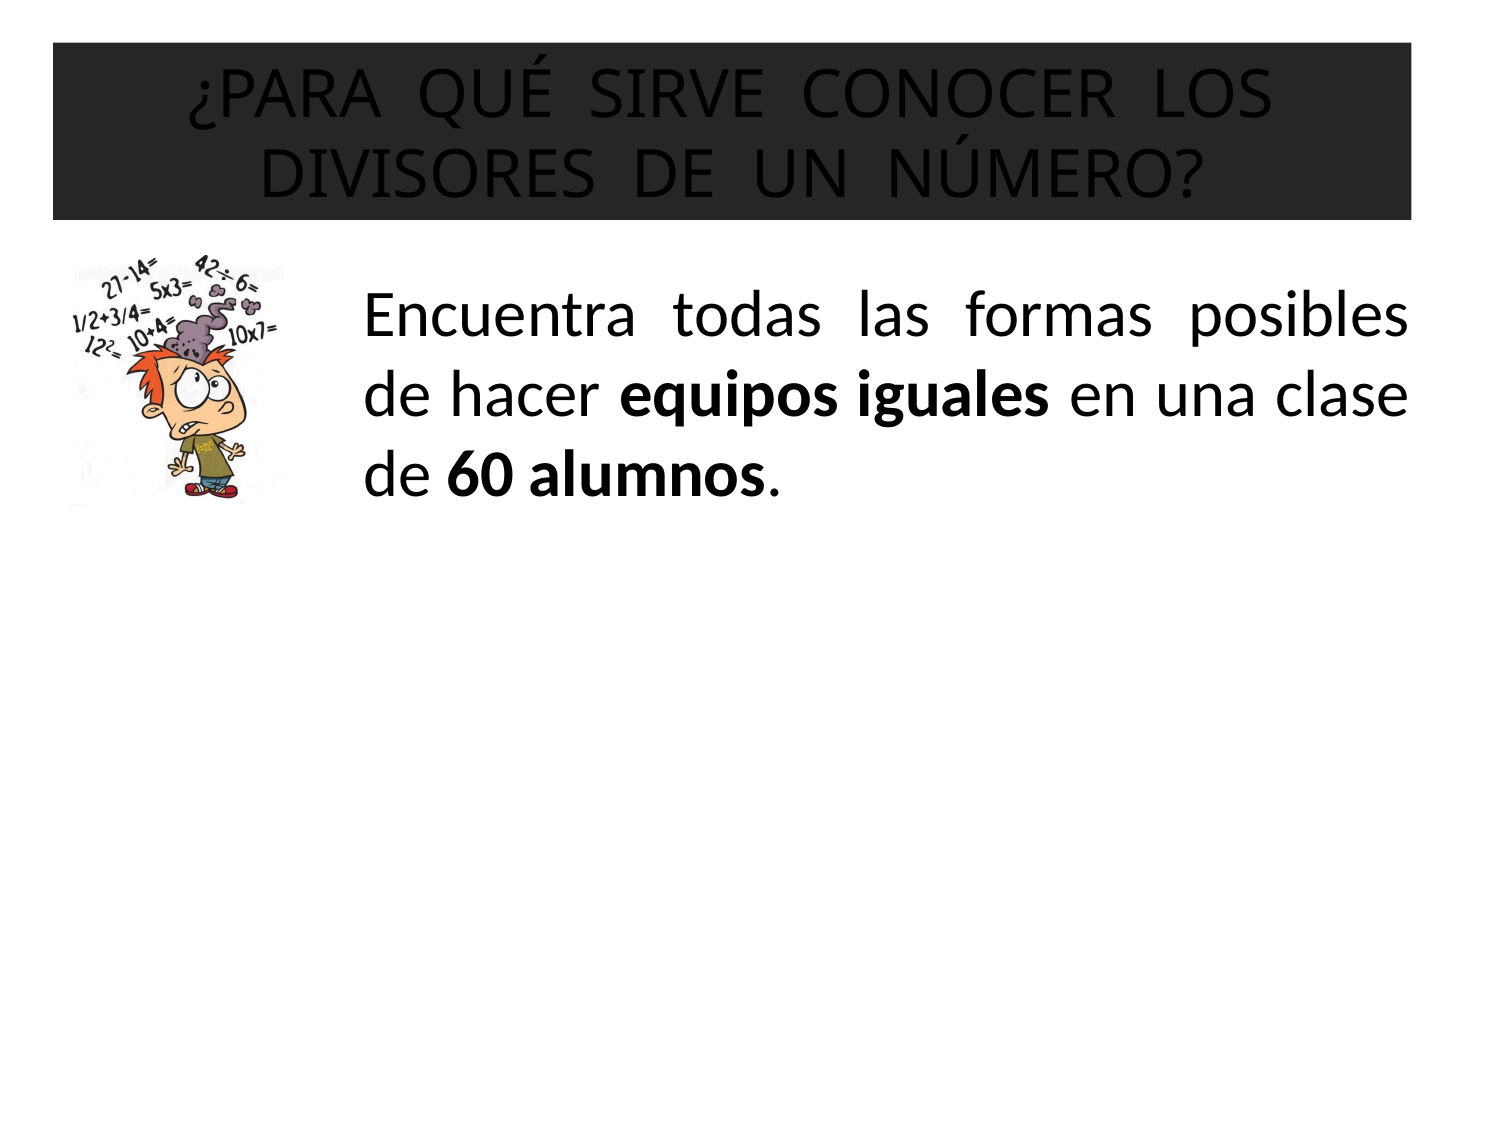

¿PARA QUÉ SIRVE CONOCER LOS DIVISORES DE UN NÚMERO?
#
Encuentra todas las formas posibles de hacer equipos iguales en una clase de 60 alumnos.